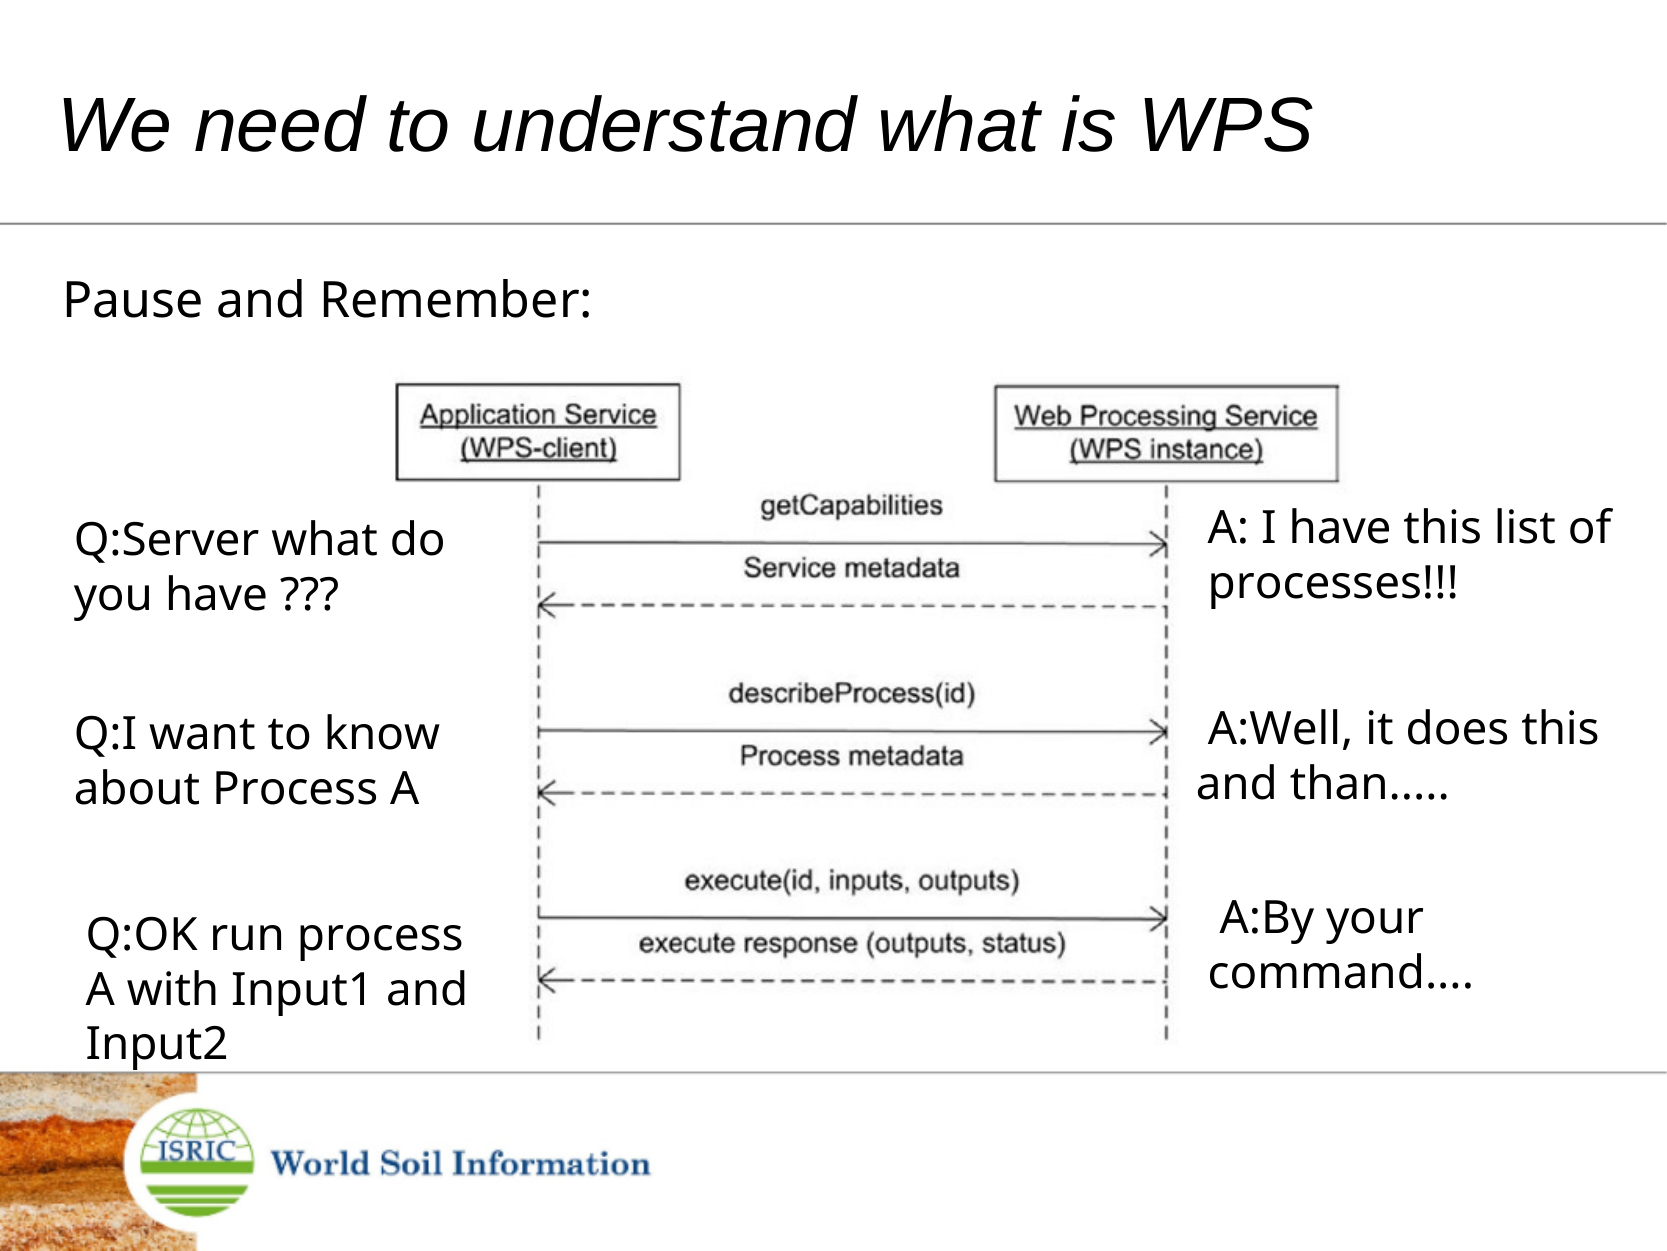

We need to understand what is WPS
Pause and Remember:
A: I have this list of processes!!!
Q:Server what do you have ???
 A:Well, it does this and than.....
Q:I want to know about Process A
 A:By your command....
Q:OK run process A with Input1 and Input2
#